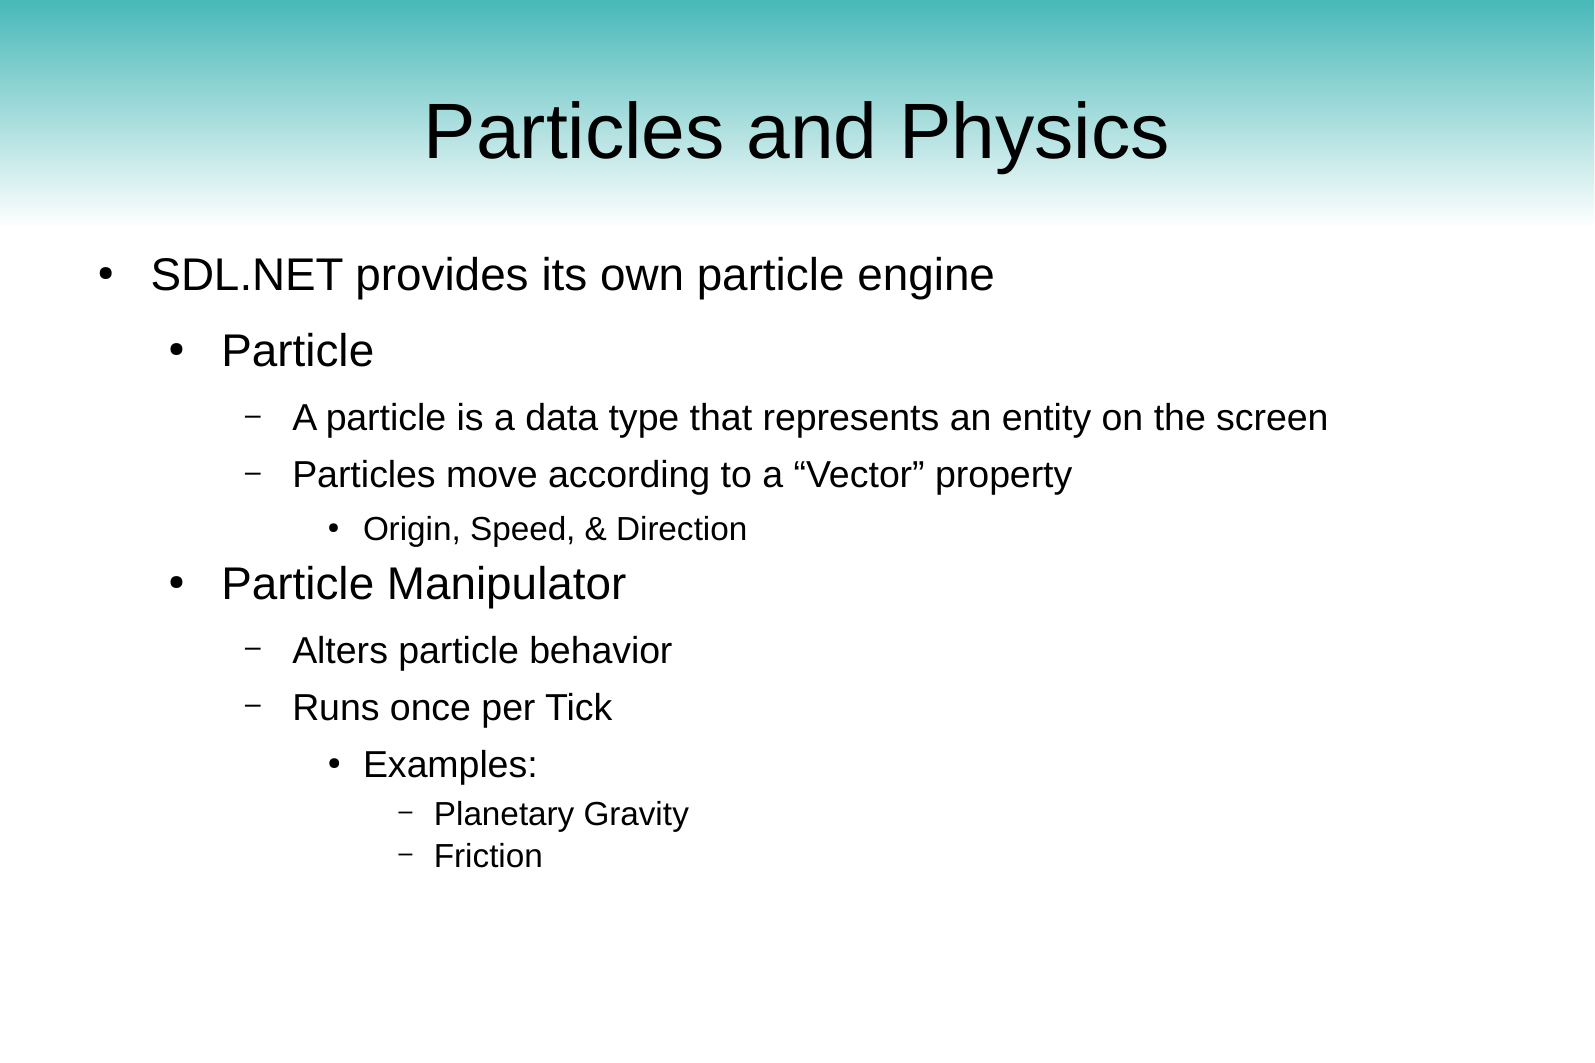

# Particles and Physics
SDL.NET provides its own particle engine
Particle
A particle is a data type that represents an entity on the screen
Particles move according to a “Vector” property
Origin, Speed, & Direction
Particle Manipulator
Alters particle behavior
Runs once per Tick
Examples:
Planetary Gravity
Friction